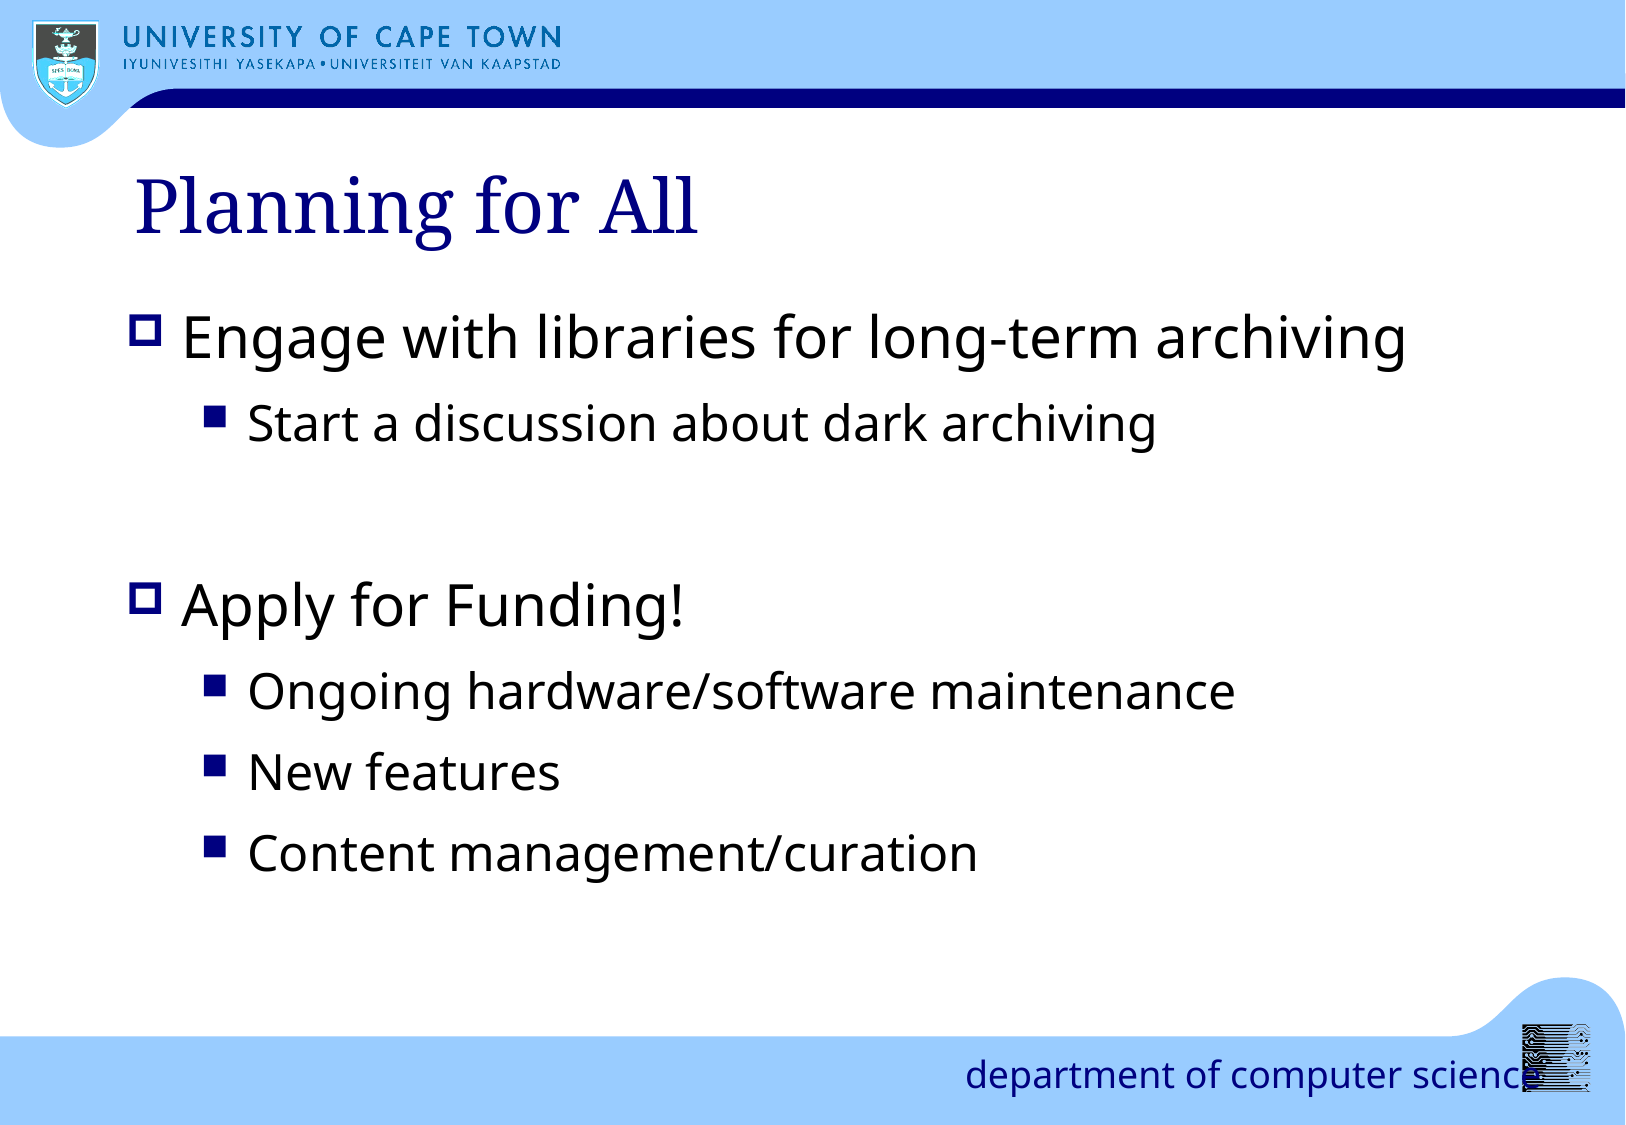

# Planning for All
Engage with libraries for long-term archiving
Start a discussion about dark archiving
Apply for Funding!
Ongoing hardware/software maintenance
New features
Content management/curation